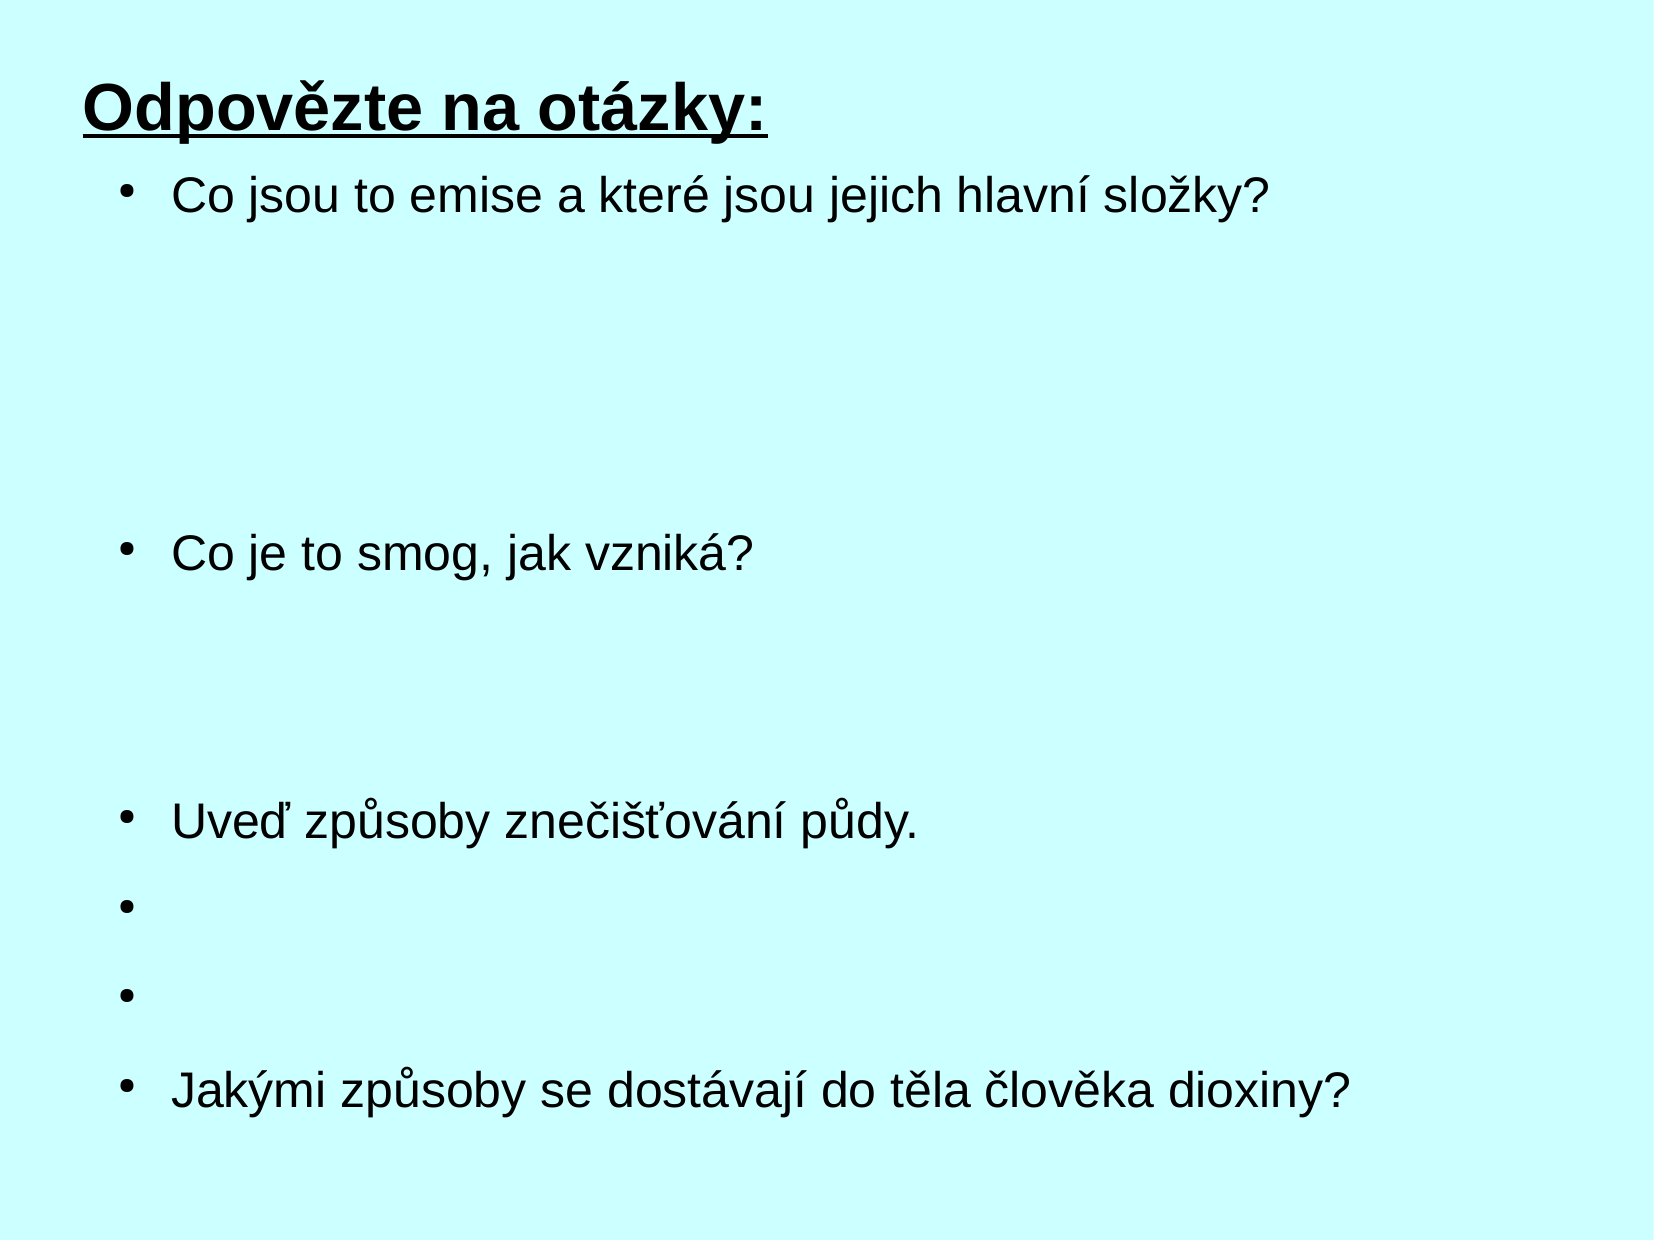

# Odpovězte na otázky:
Co jsou to emise a které jsou jejich hlavní složky?
Co je to smog, jak vzniká?
Uveď způsoby znečišťování půdy.
Jakými způsoby se dostávají do těla člověka dioxiny?